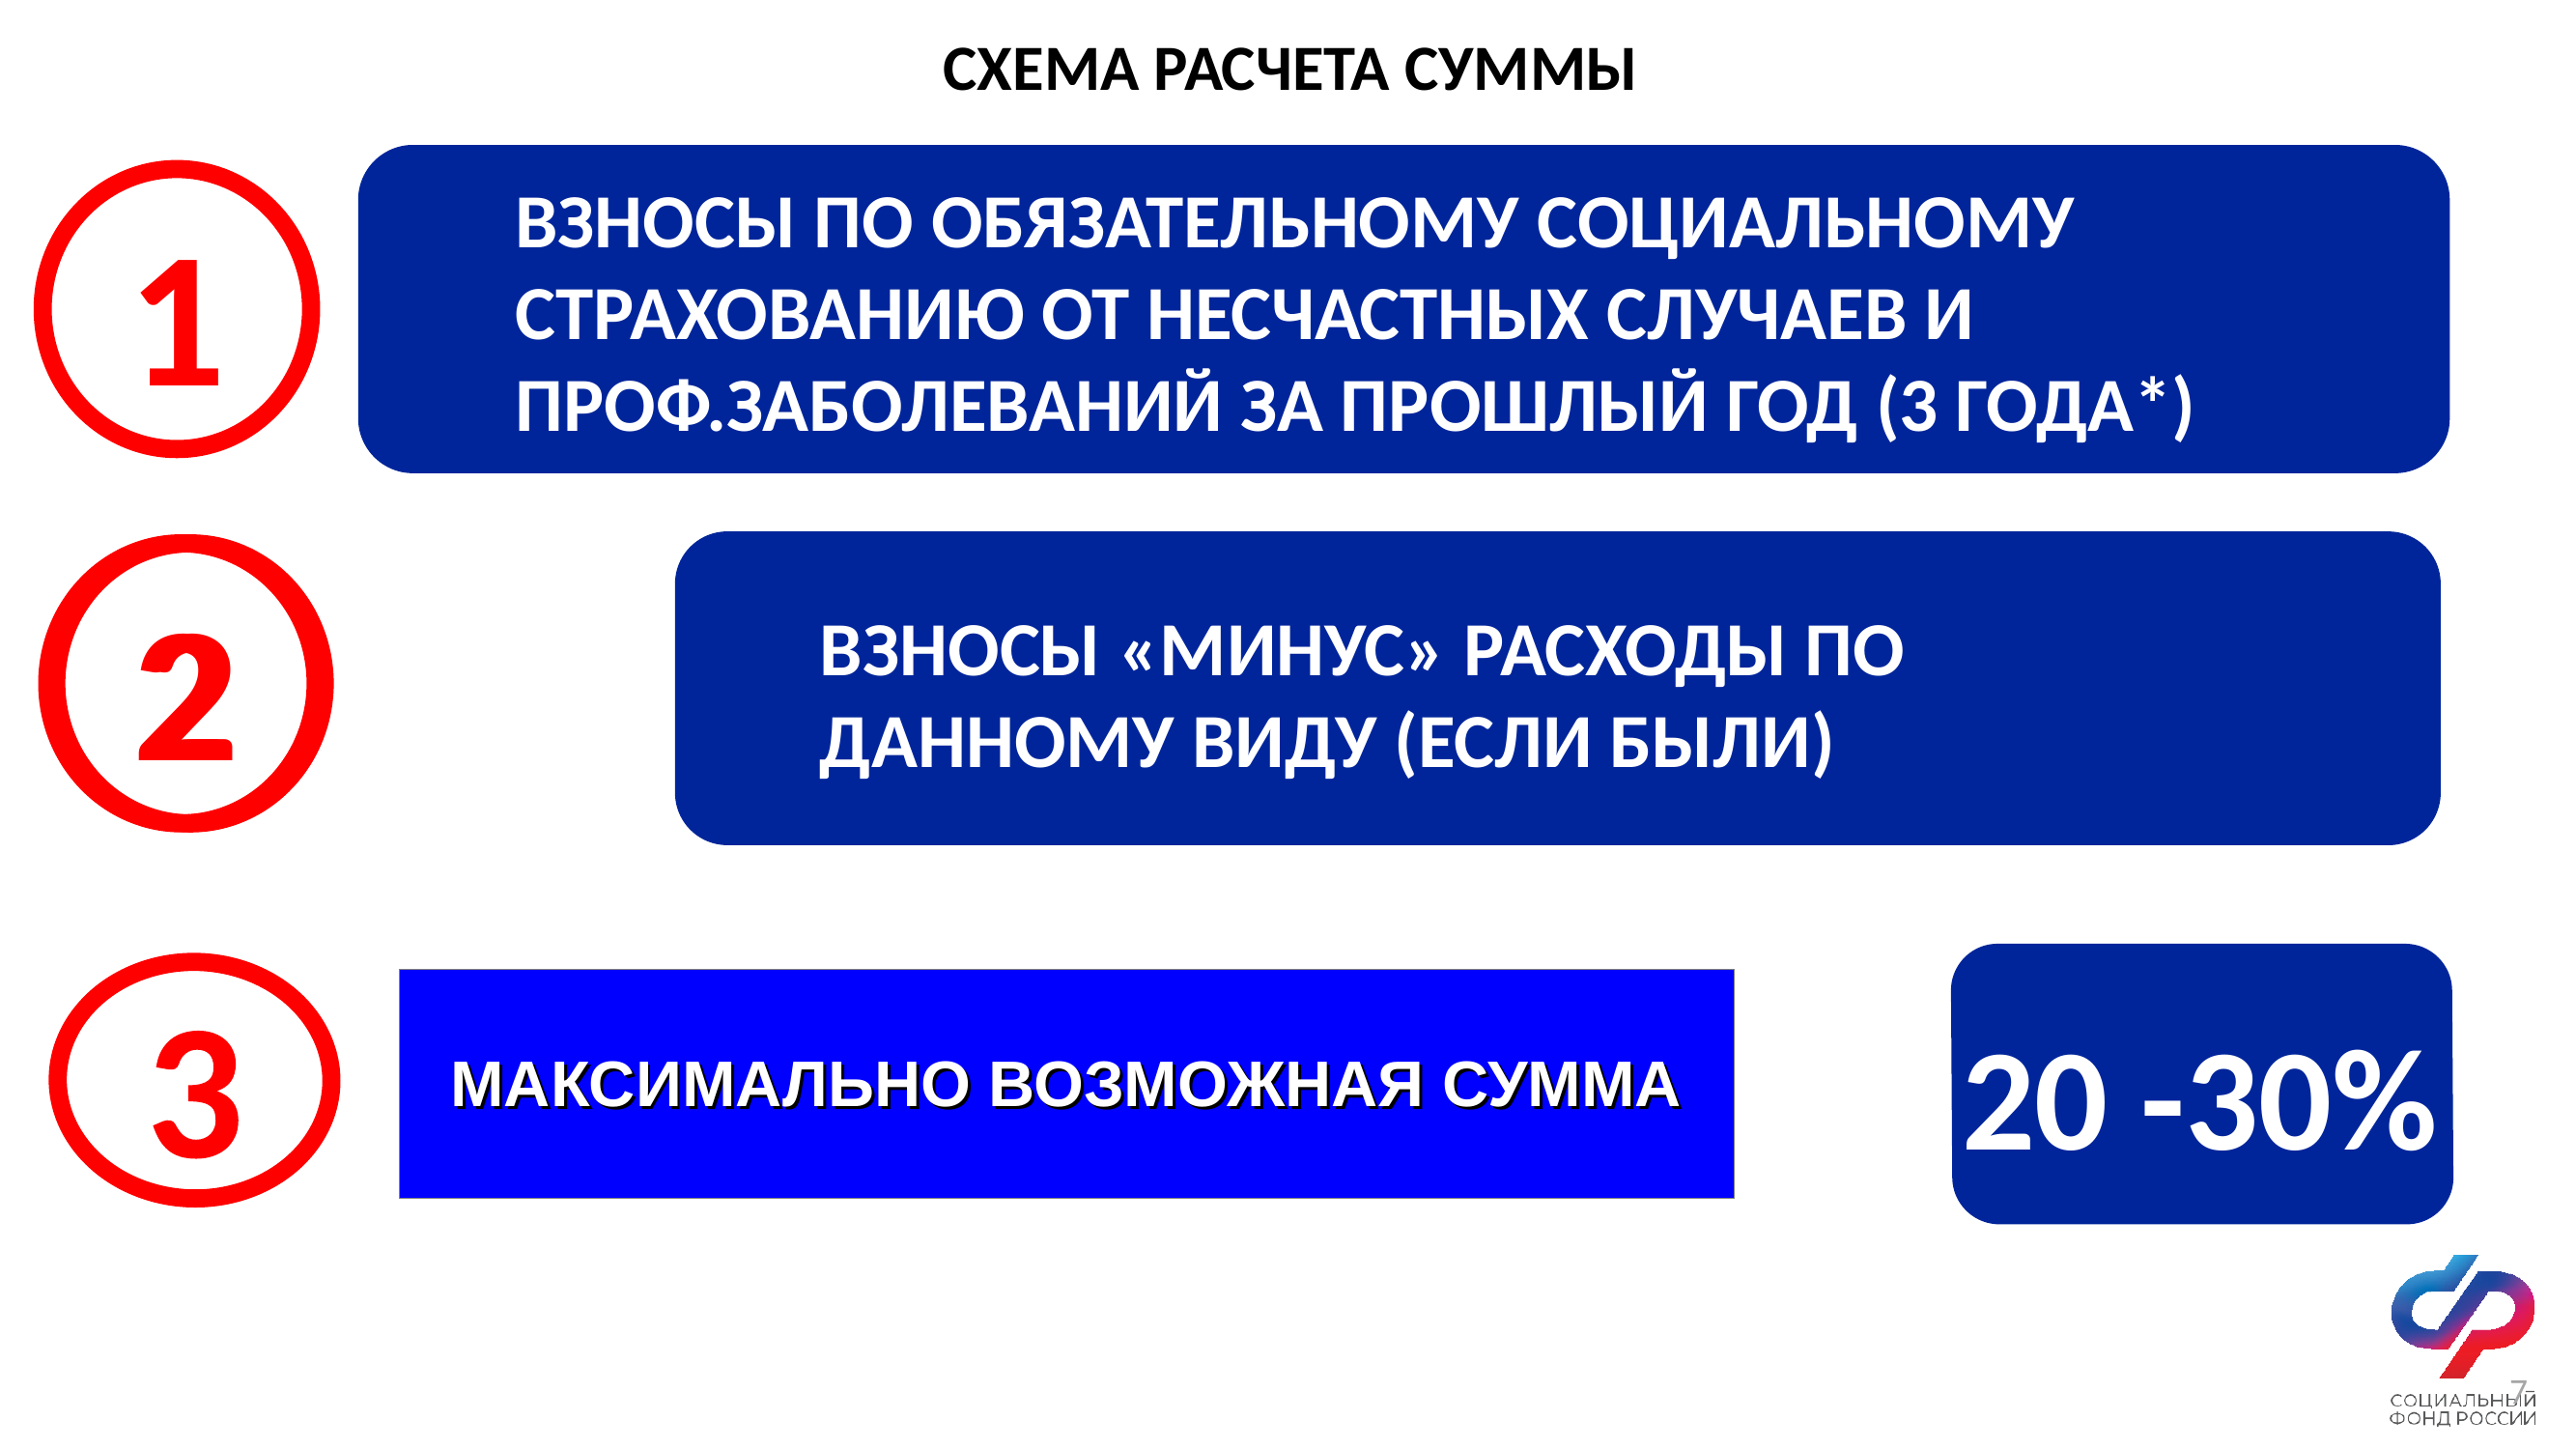

# СХЕМА РАСЧЕТА СУММЫ
1
ВЗНОСЫ ПО ОБЯЗАТЕЛЬНОМУ СОЦИАЛЬНОМУ СТРАХОВАНИЮ ОТ НЕСЧАСТНЫХ СЛУЧАЕВ И ПРОФ.ЗАБОЛЕВАНИЙ ЗА ПРОШЛЫЙ ГОД (3 ГОДА*)
2
ВЗНОСЫ «МИНУС» РАСХОДЫ ПО ДАННОМУ ВИДУ (ЕСЛИ БЫЛИ)
2
ВЗНОСЫ «МИНУС» РАСХОДЫ ПО ДАННОМУ ВИДУ (ЕСЛИ БЫЛИ)
3
20 -30%
МАКСИМАЛЬНО ВОЗМОЖНАЯ СУММА